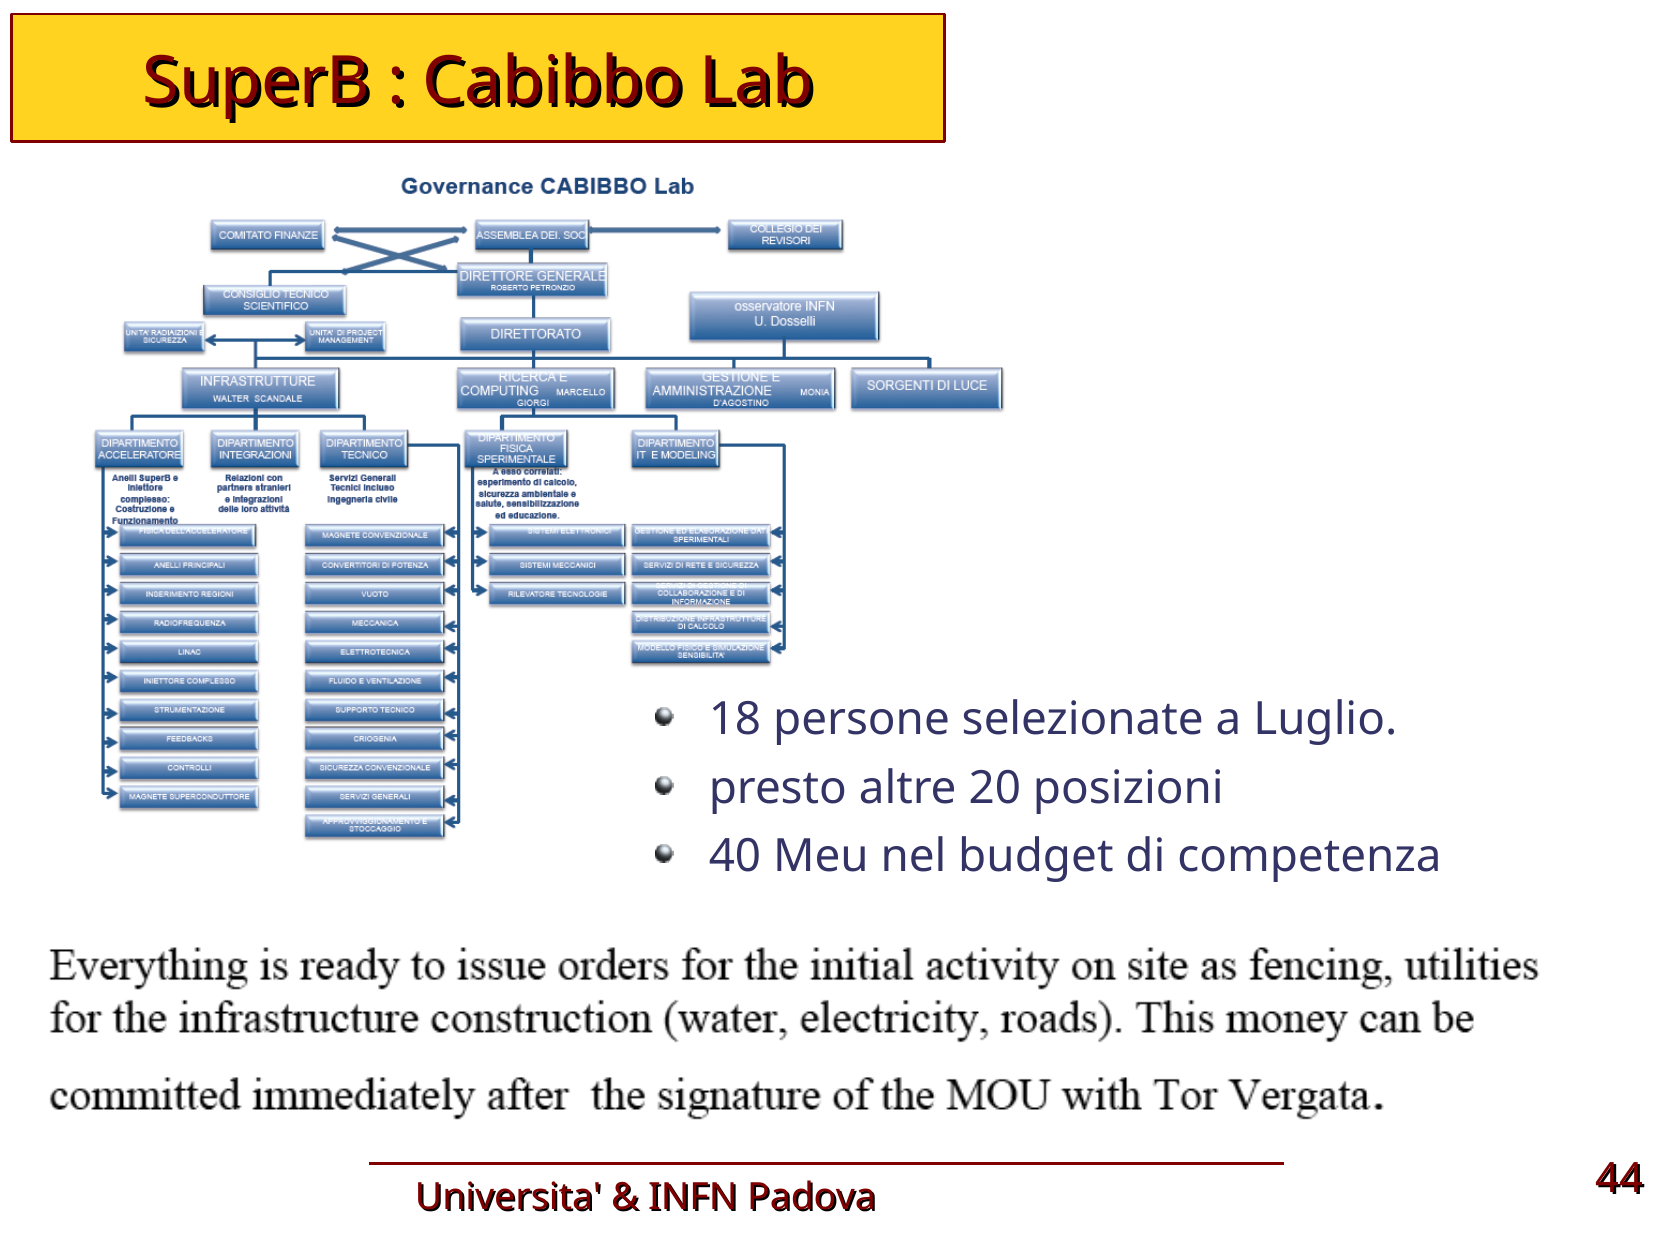

# SuperB : Cabibbo Lab
18 persone selezionate a Luglio.
presto altre 20 posizioni
40 Meu nel budget di competenza